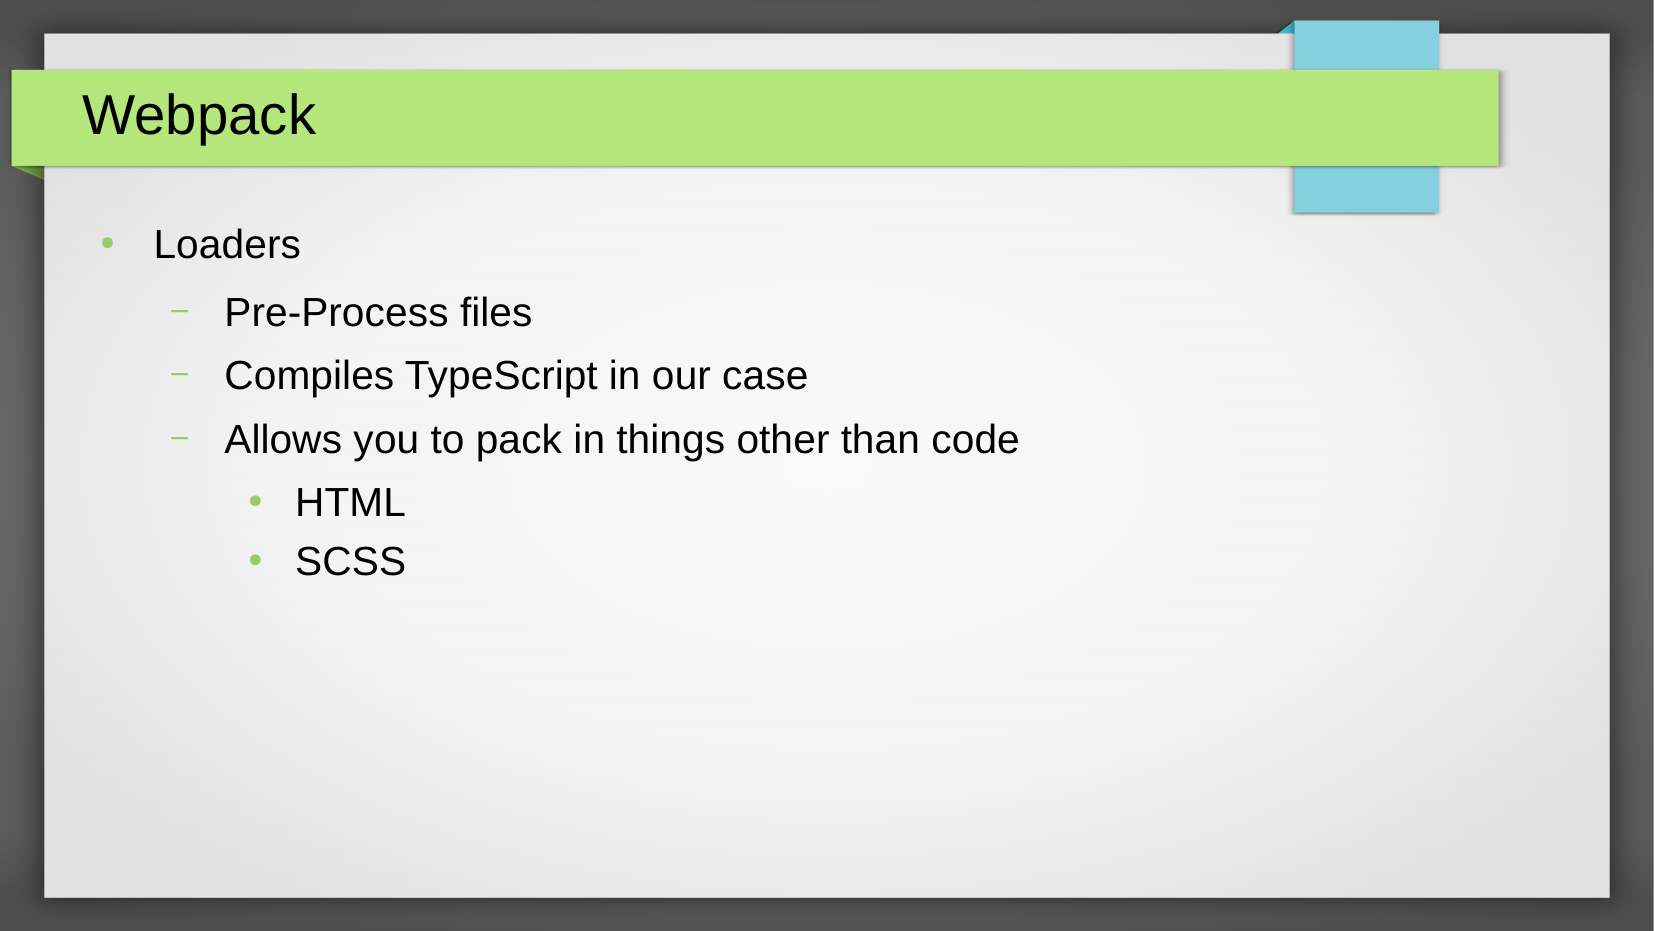

# Webpack
Loaders
Pre-Process files
Compiles TypeScript in our case
Allows you to pack in things other than code
HTML
SCSS